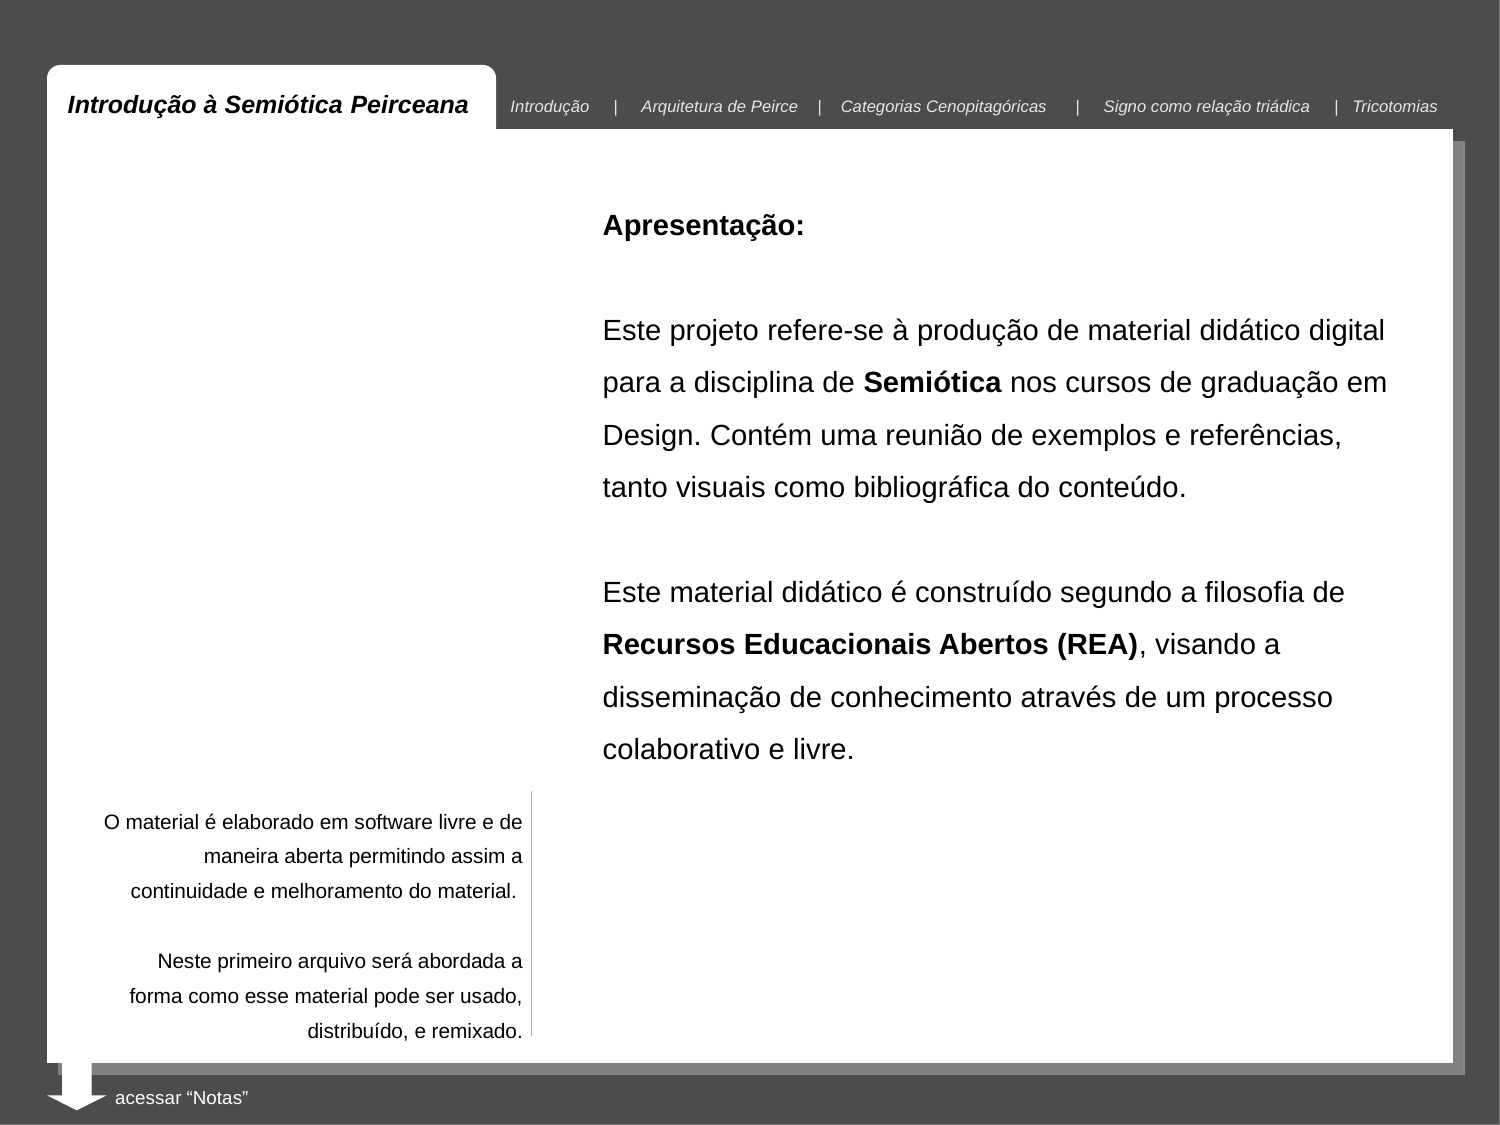

Apresentação:
Este projeto refere-se à produção de material didático digital para a disciplina de Semiótica nos cursos de graduação em Design. Contém uma reunião de exemplos e referências, tanto visuais como bibliográfica do conteúdo.
Este material didático é construído segundo a filosofia de Recursos Educacionais Abertos (REA), visando a disseminação de conhecimento através de um processo colaborativo e livre.
#
O material é elaborado em software livre e de maneira aberta permitindo assim a continuidade e melhoramento do material.
Neste primeiro arquivo será abordada a forma como esse material pode ser usado, distribuído, e remixado.
acessar “Notas”